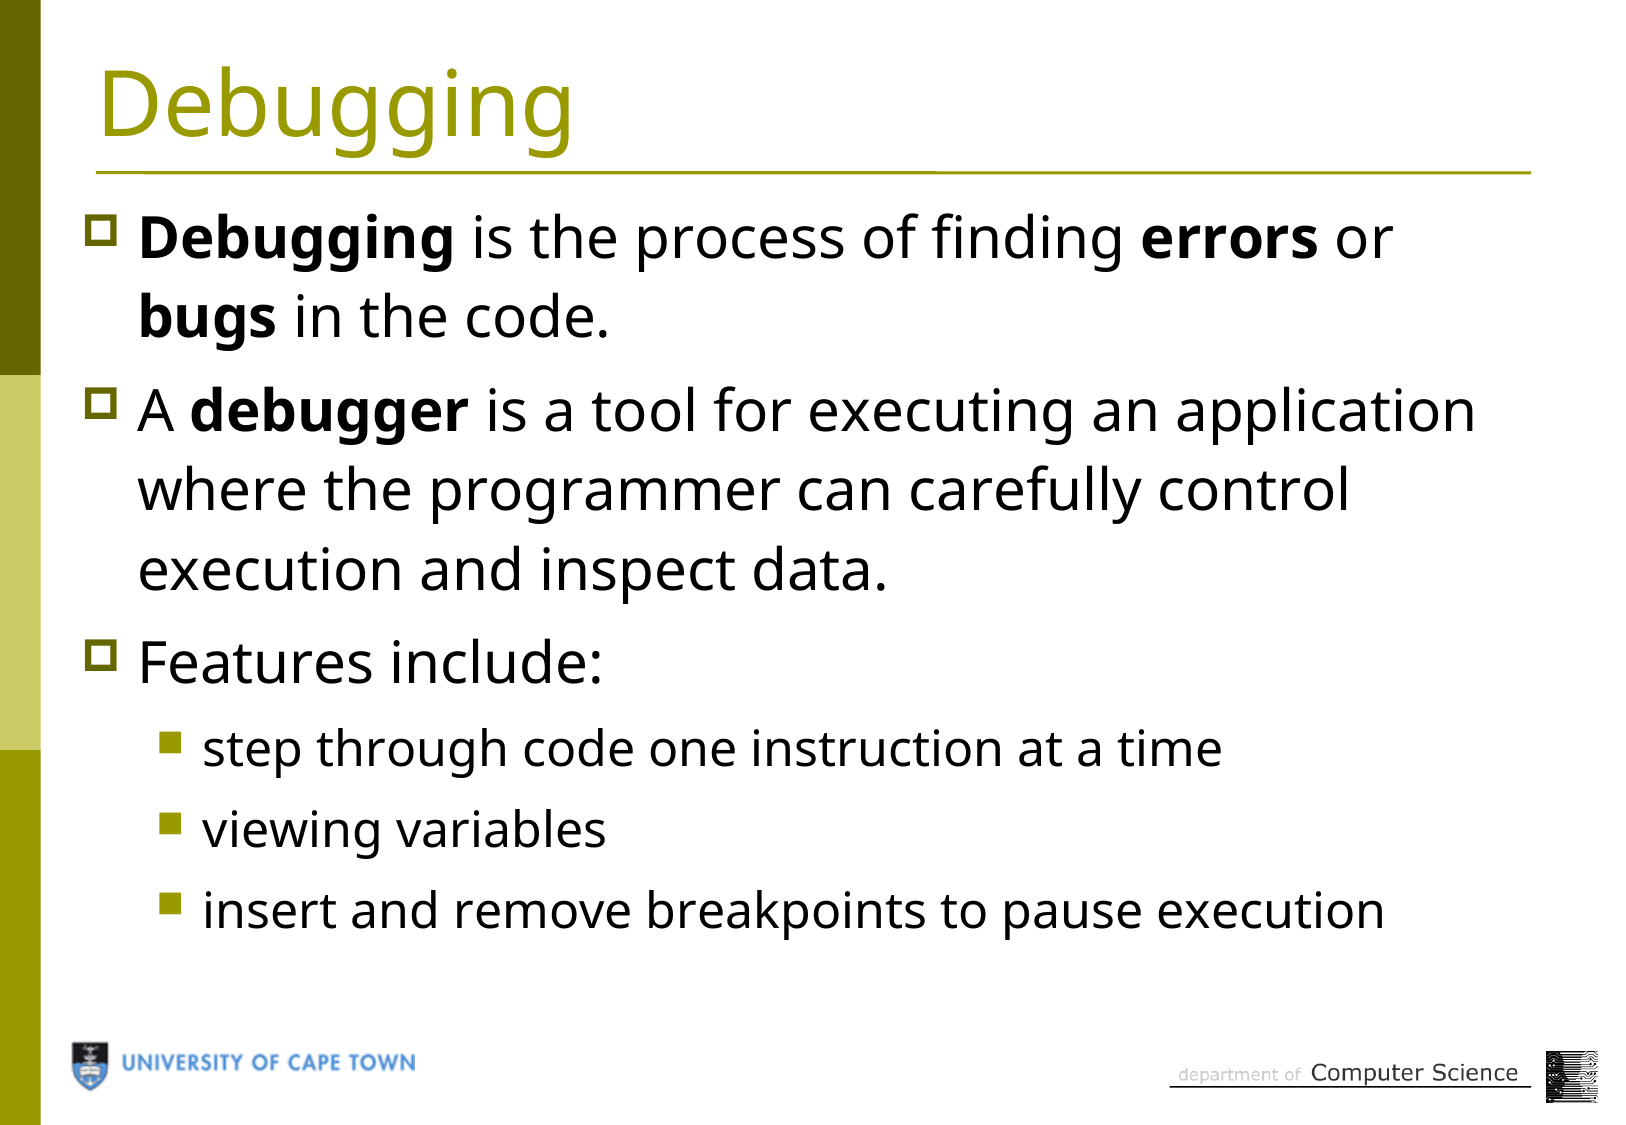

# Debugging
Debugging is the process of finding errors or bugs in the code.
A debugger is a tool for executing an application where the programmer can carefully control execution and inspect data.
Features include:
step through code one instruction at a time
viewing variables
insert and remove breakpoints to pause execution